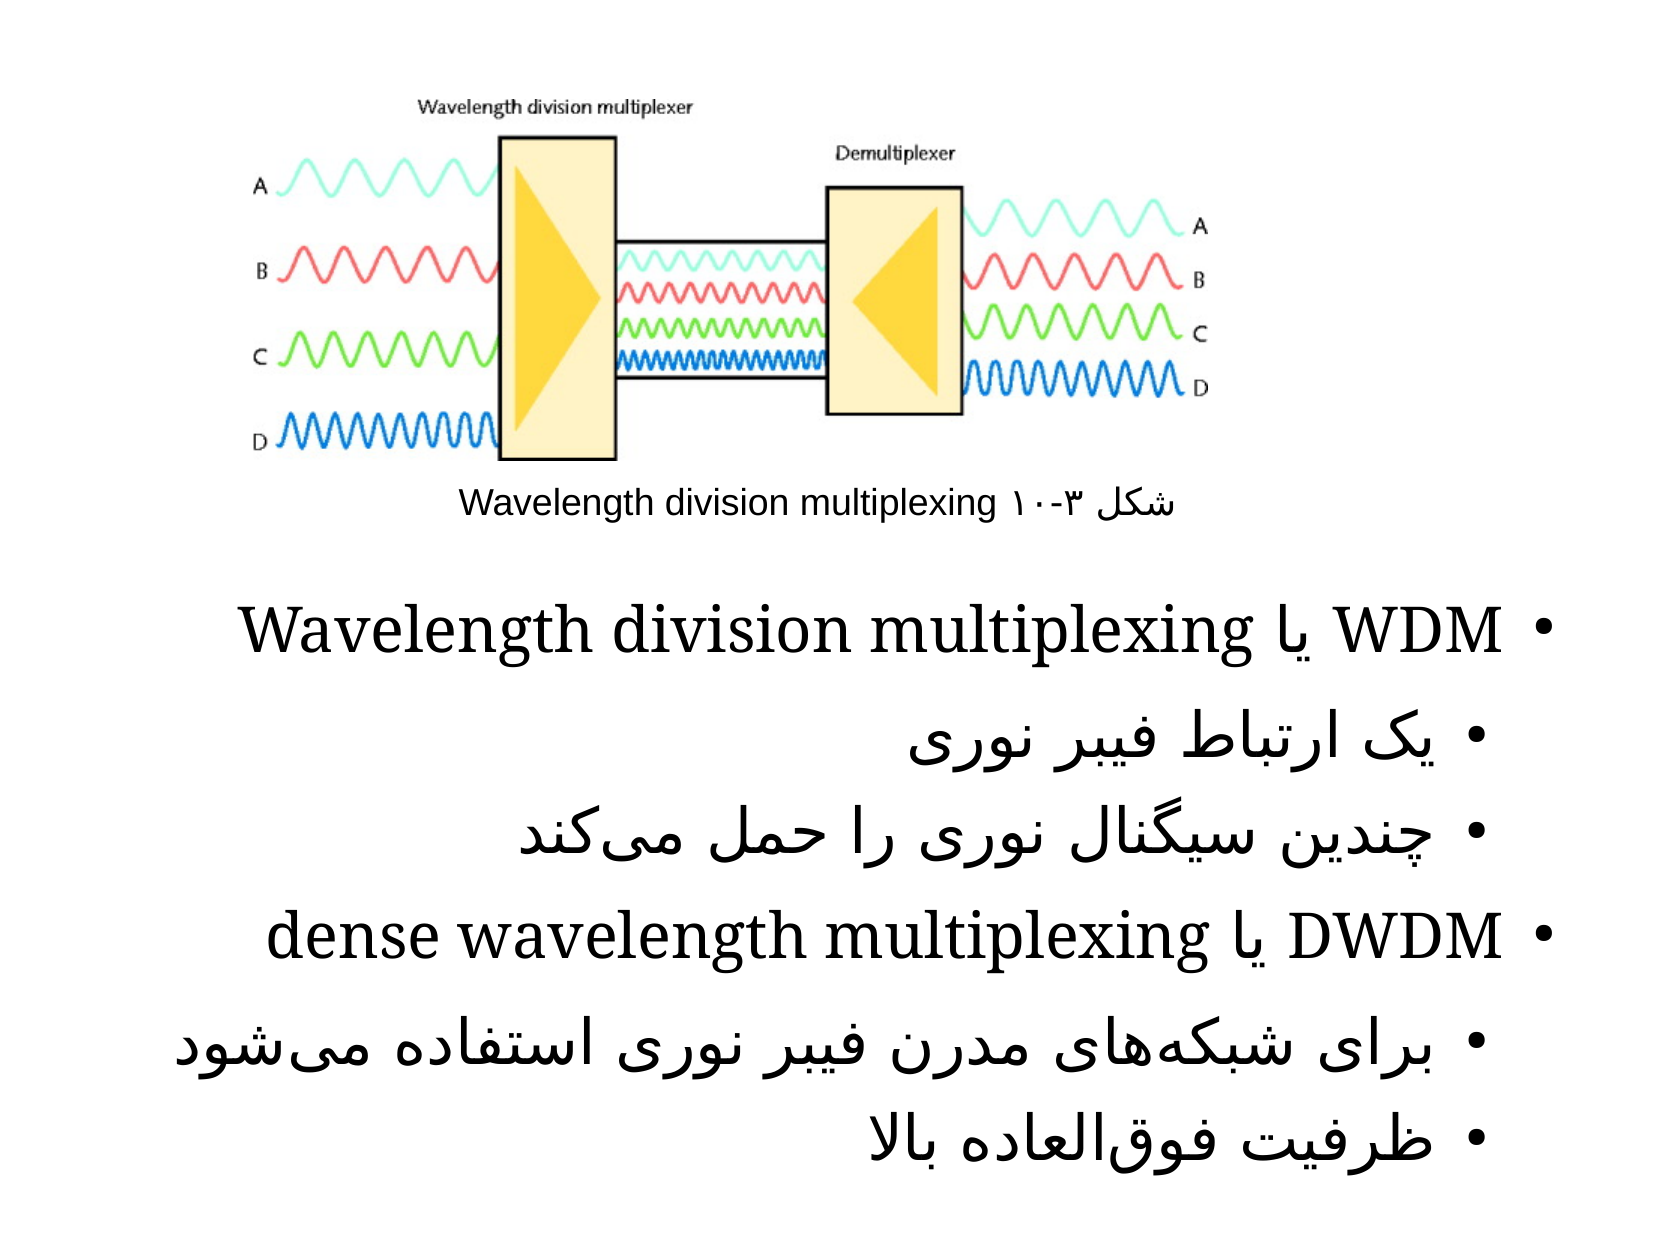

شکل ۳-۱۰ Wavelength division multiplexing
# WDM یا Wavelength division multiplexing
یک ارتباط فیبر نوری
چندین سیگنال نوری را حمل می‌کند
DWDM یا dense wavelength multiplexing
برای شبکه‌های مدرن فیبر نوری استفاده می‌شود
ظرفیت فوق‌العاده بالا